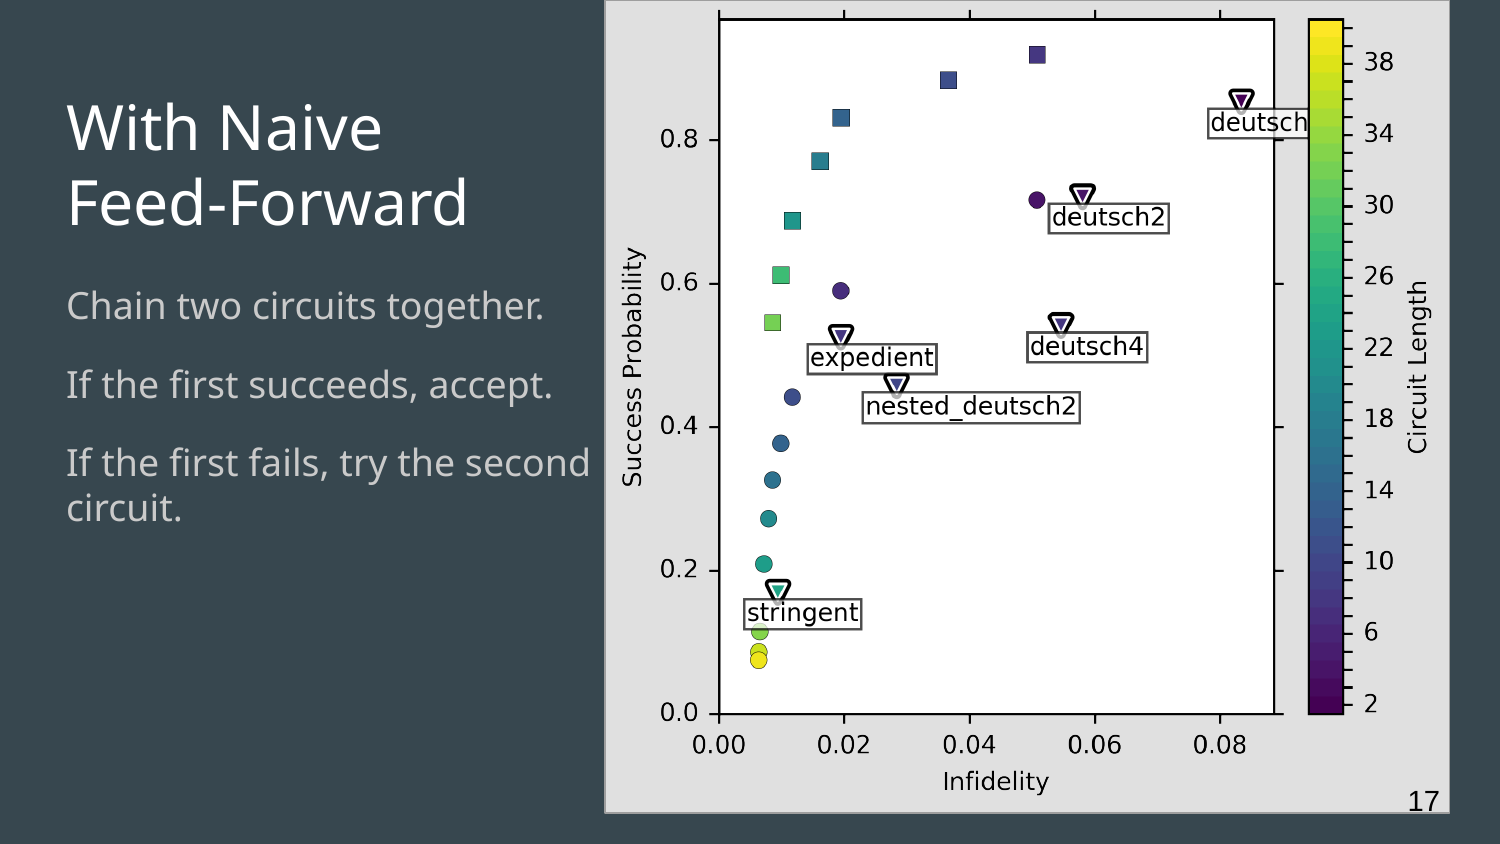

# With Naive Feed-Forward
Chain two circuits together.
If the first succeeds, accept.
If the first fails, try the second
circuit.